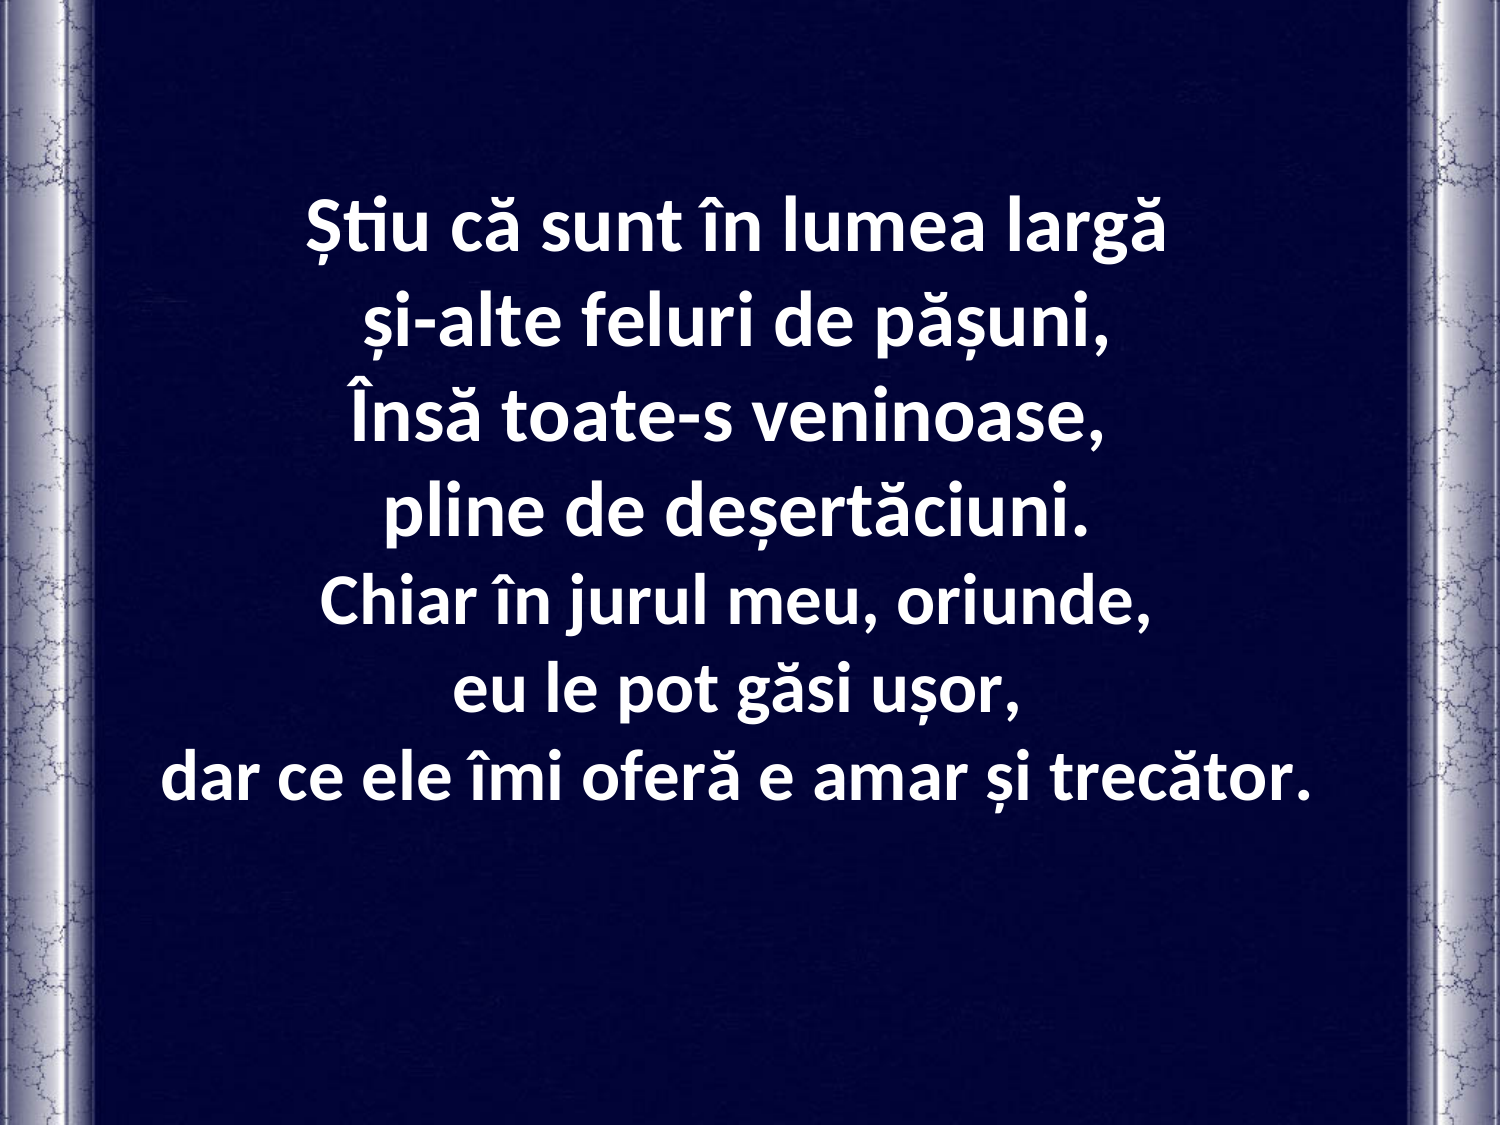

Ştiu că sunt în lumea largă
şi-alte feluri de păşuni,
Însă toate-s veninoase,
pline de deşertăciuni.
Chiar în jurul meu, oriunde,
eu le pot găsi uşor,
dar ce ele îmi oferă e amar şi trecător.
#